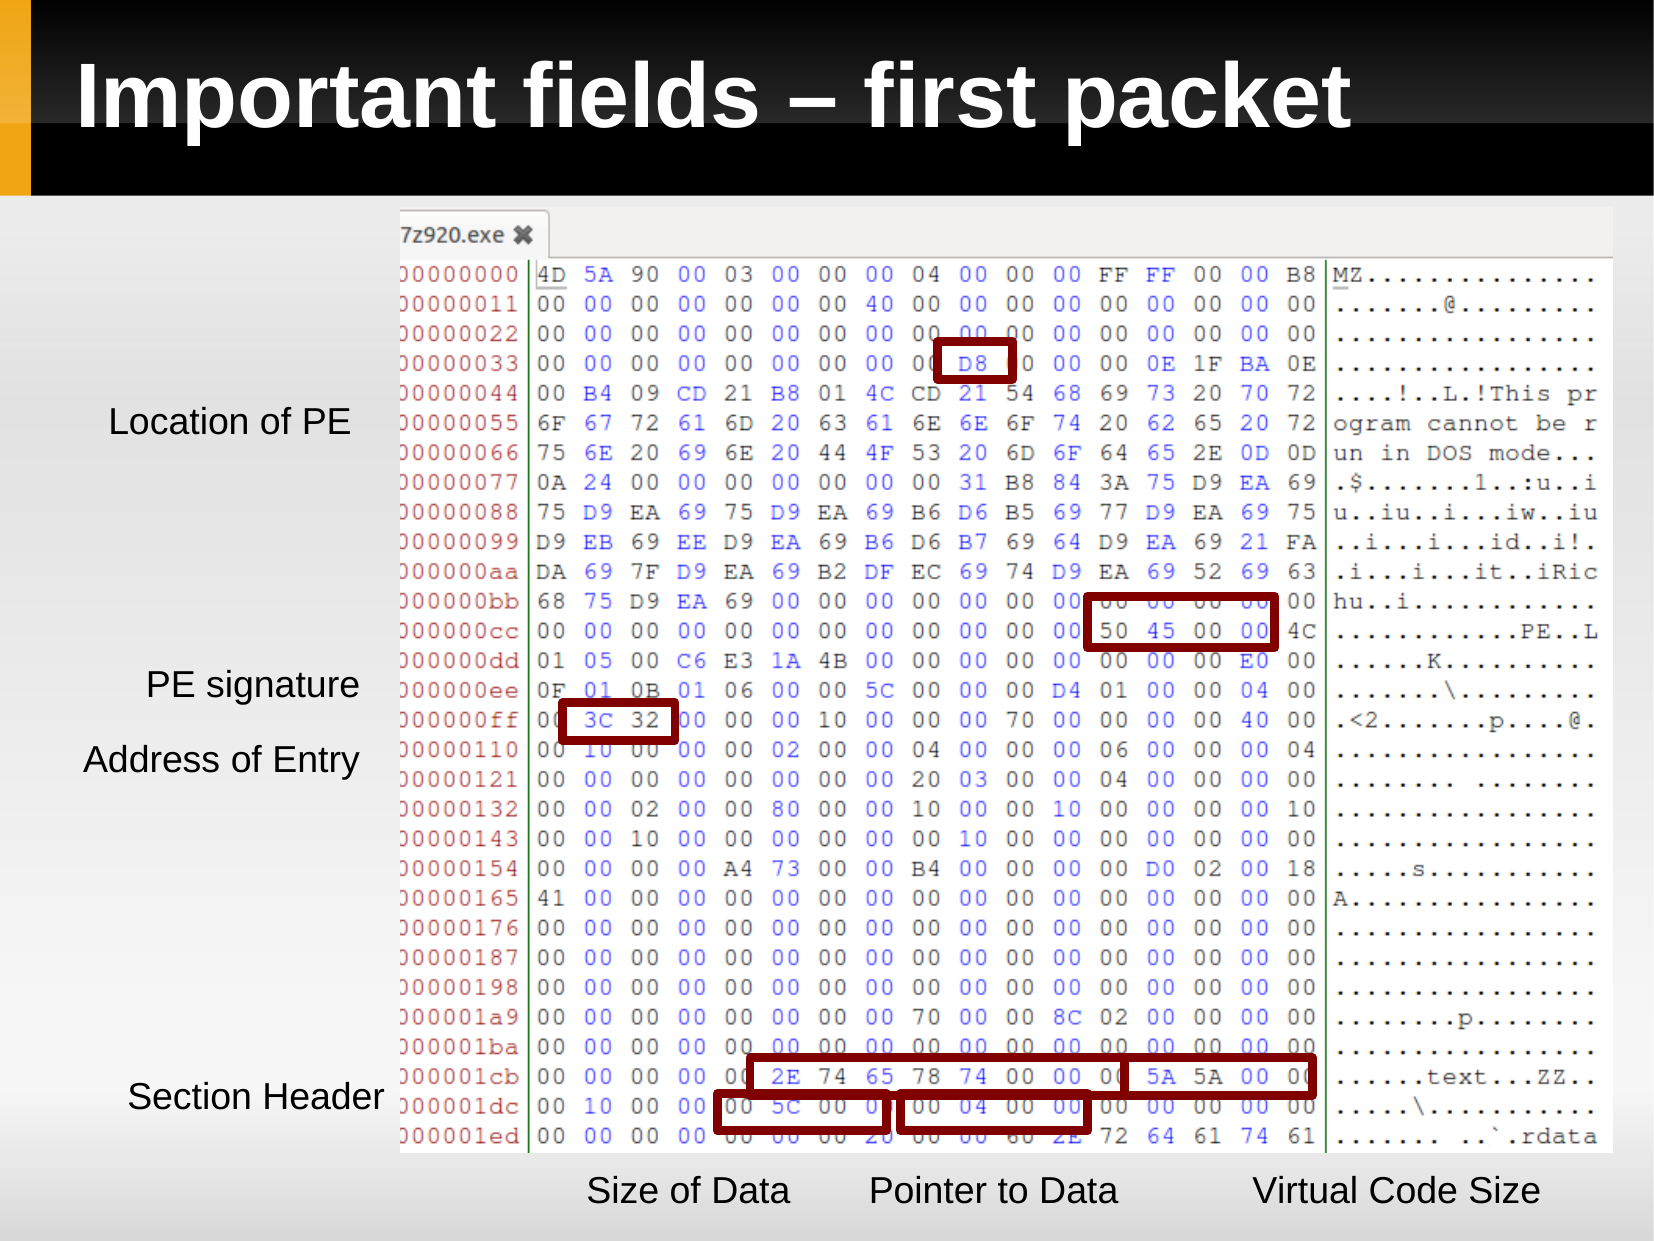

# Important fields – first packet
Location of PE
PE signature
Address of Entry
Section Header
Size of Data
Pointer to Data
Virtual Code Size